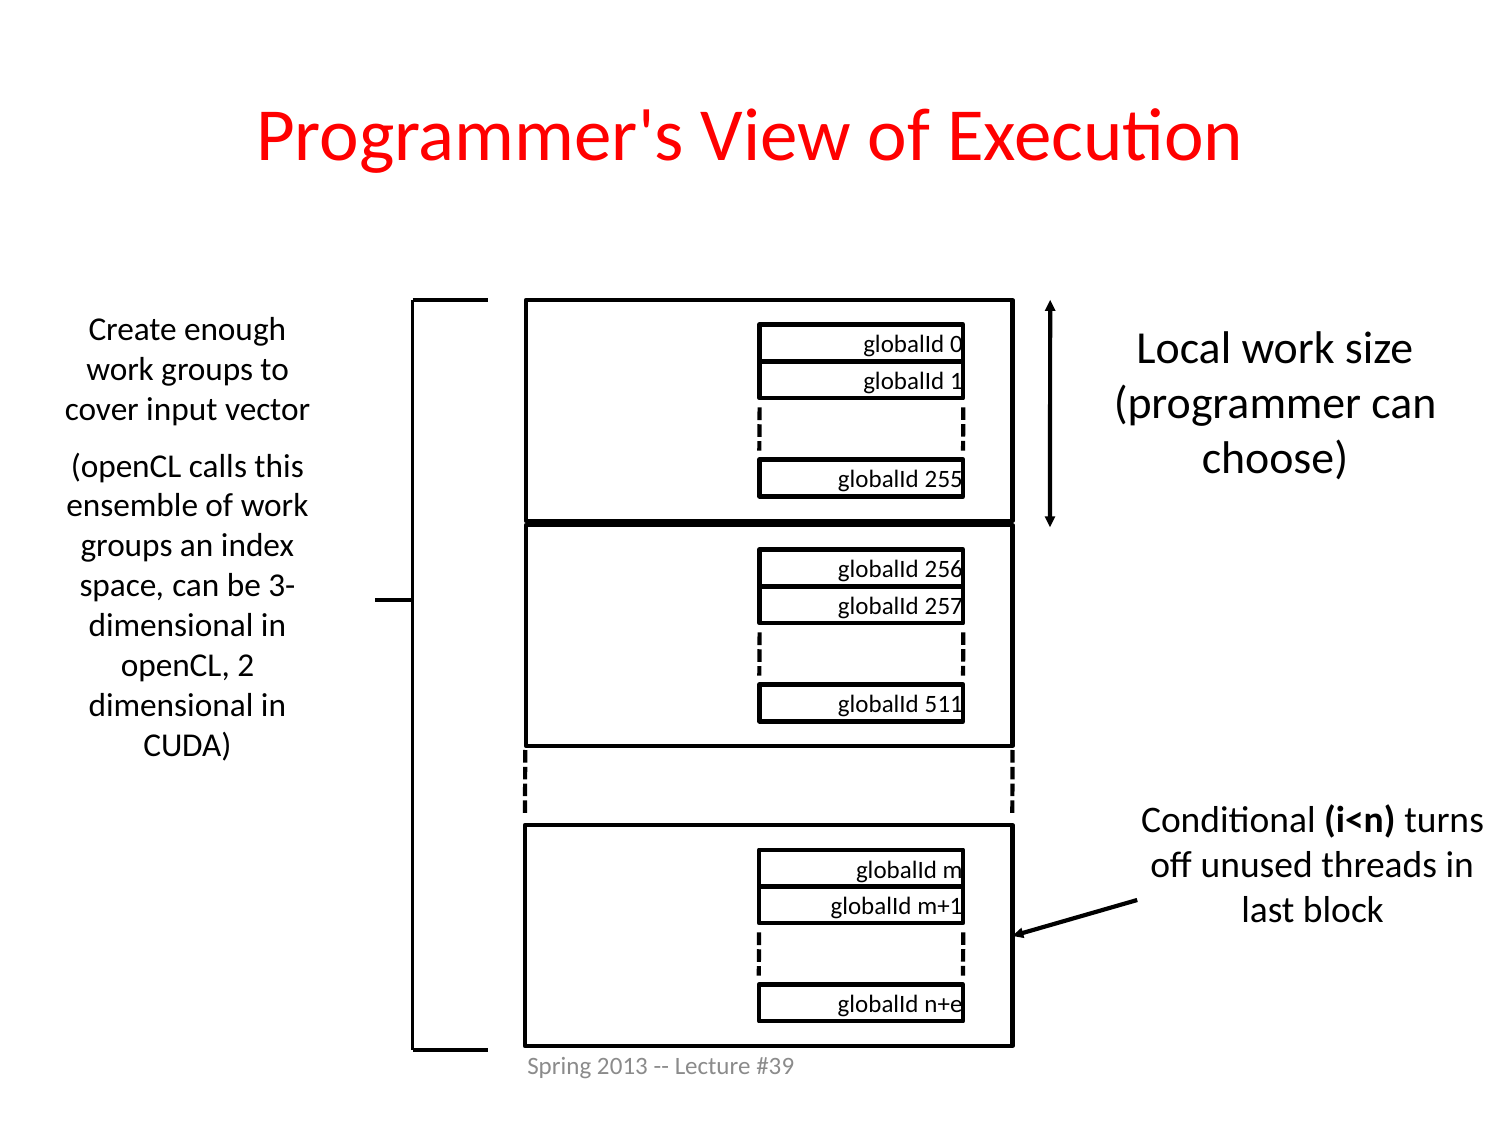

# Programmer's View of Execution
Create enough work groups to cover input vector
(openCL calls this ensemble of work groups an index space, can be 3-dimensional in openCL, 2 dimensional in CUDA)
globalId 0
globalId 1
globalId 255
Local work size (programmer can choose)
globalId 256
globalId 257
globalId 511
Conditional (i<n) turns off unused threads in last block
globalId m
globalId m+1
globalId n+e